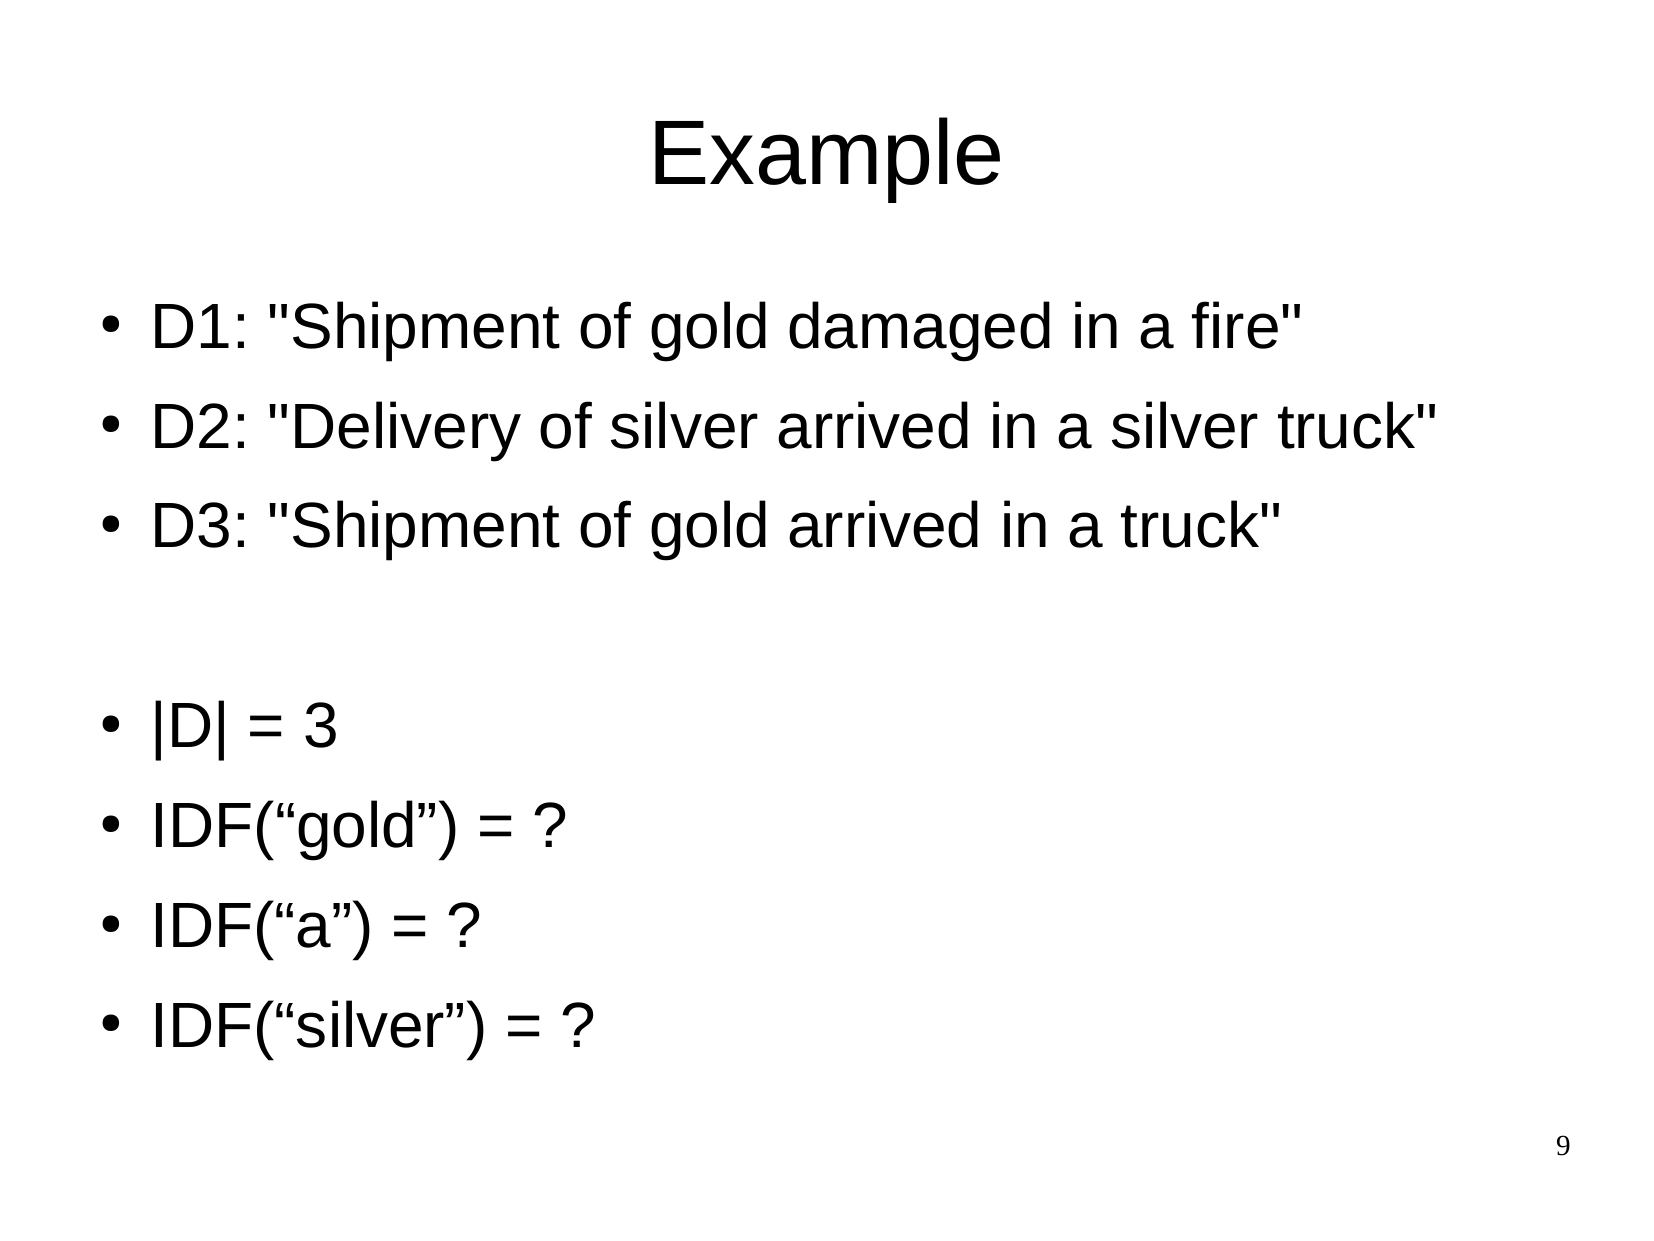

# Example
D1: "Shipment of gold damaged in a fire"
D2: "Delivery of silver arrived in a silver truck"
D3: "Shipment of gold arrived in a truck"
|D| = 3
IDF(“gold”) = ?
IDF(“a”) = ?
IDF(“silver”) = ?
9